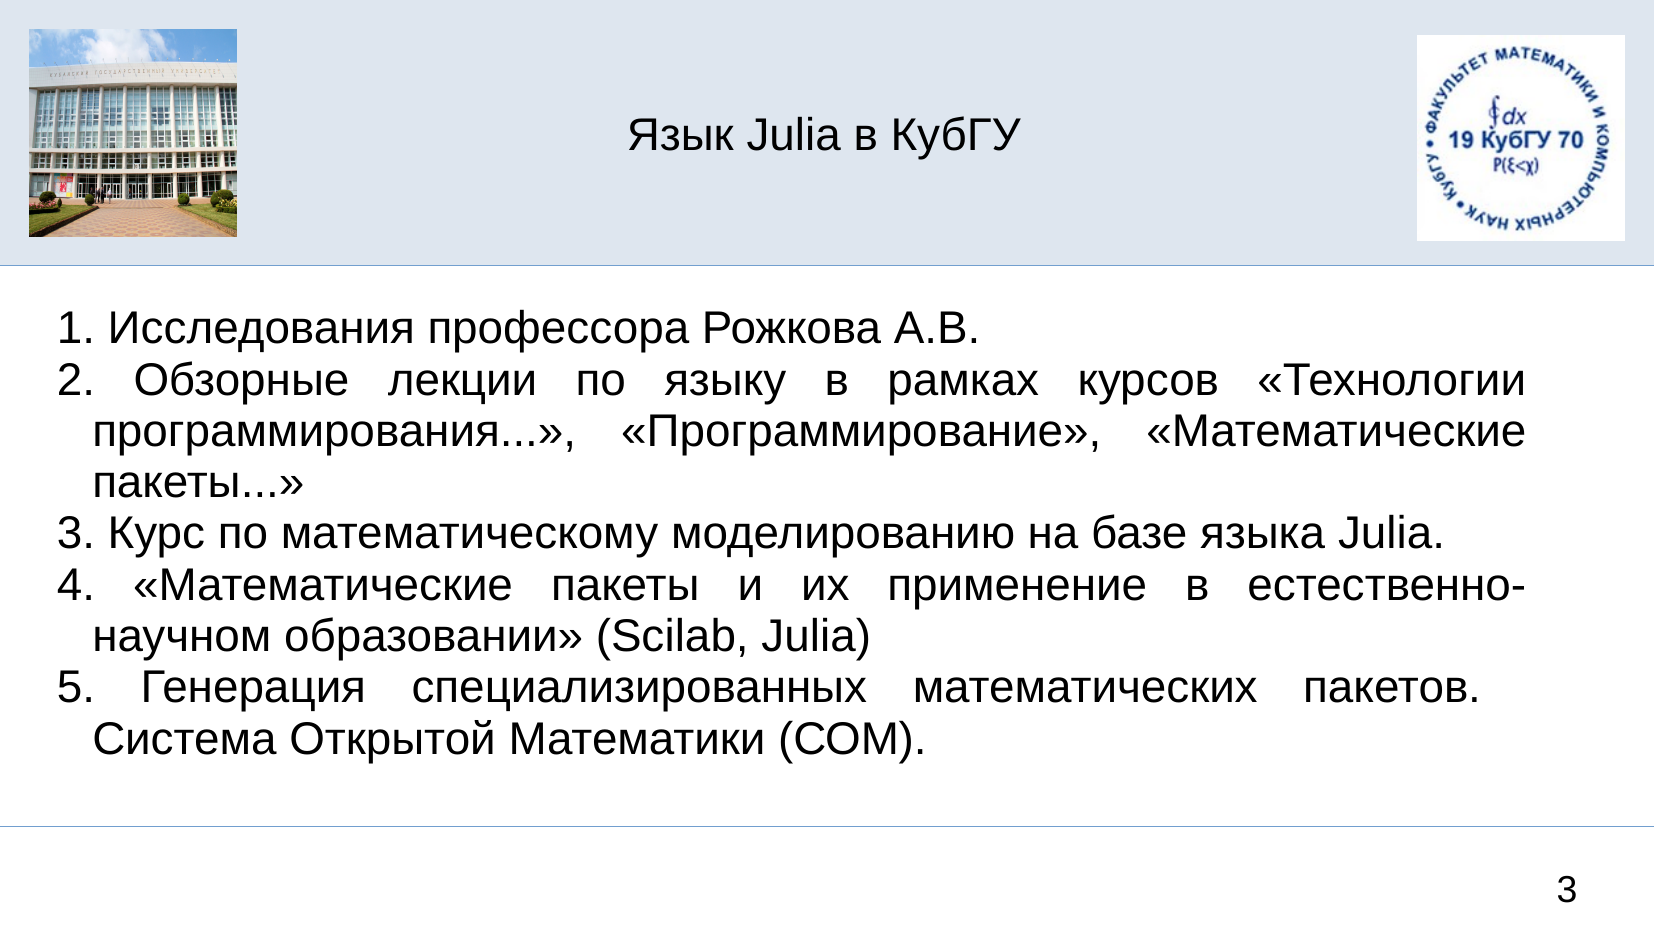

# Язык Julia в КубГУ
 Исследования профессора Рожкова А.В.
 Обзорные лекции по языку в рамках курсов «Технологии программирования...», «Программирование», «Математические пакеты...»
 Курс по математическому моделированию на базе языка Julia.
 «Математические пакеты и их применение в естественно-научном образовании» (Scilab, Julia)
 Генерация специализированных математических пакетов. Система Открытой Математики (СОМ).